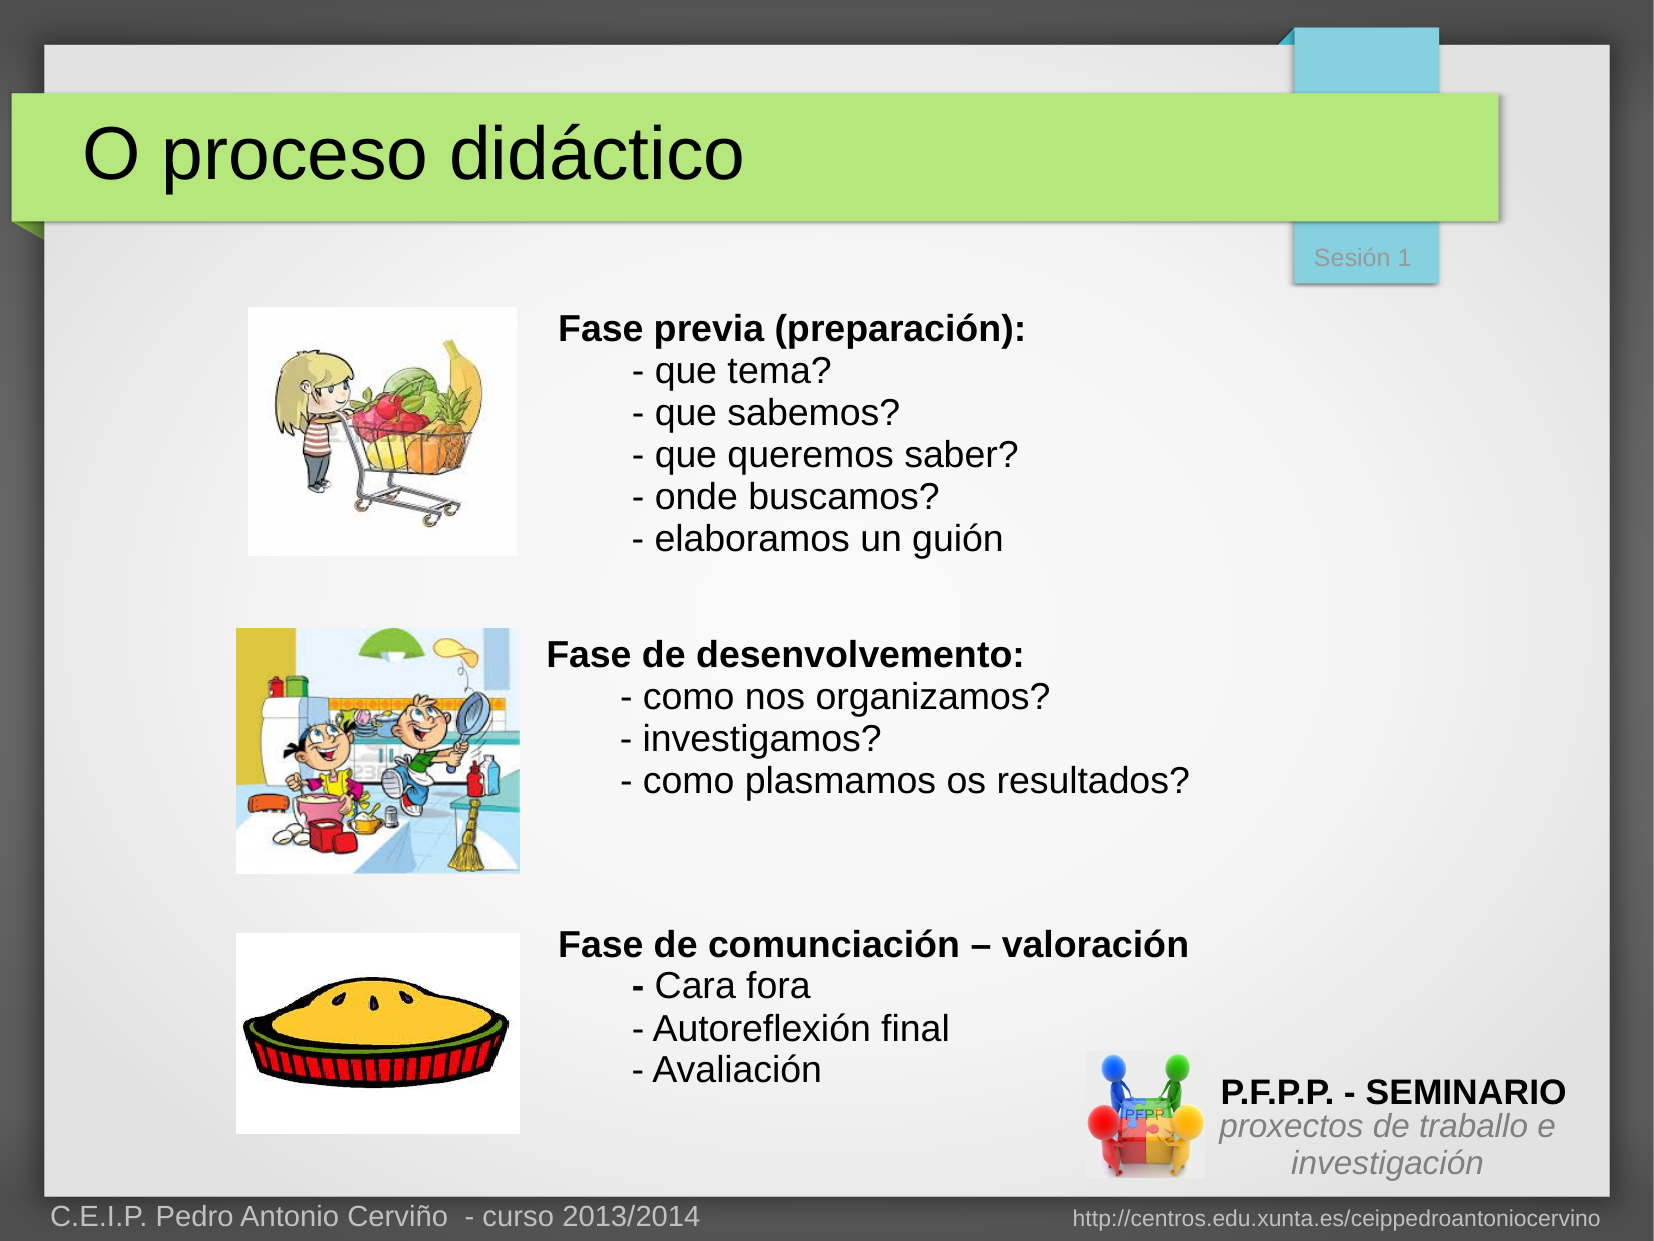

# O proceso didáctico
Sesión 1
Fase previa (preparación):
	- que tema?
	- que sabemos?
	- que queremos saber?
	- onde buscamos?
 - elaboramos un guión
Fase de desenvolvemento:
 	- como nos organizamos?
 - investigamos?
	- como plasmamos os resultados?
Fase de comunciación – valoración
	- Cara fora
	- Autoreflexión final
 - Avaliación
P.F.P.P. - SEMINARIO
proxectos de traballo e investigación
C.E.I.P. Pedro Antonio Cerviño - curso 2013/2014 http://centros.edu.xunta.es/ceippedroantoniocervino